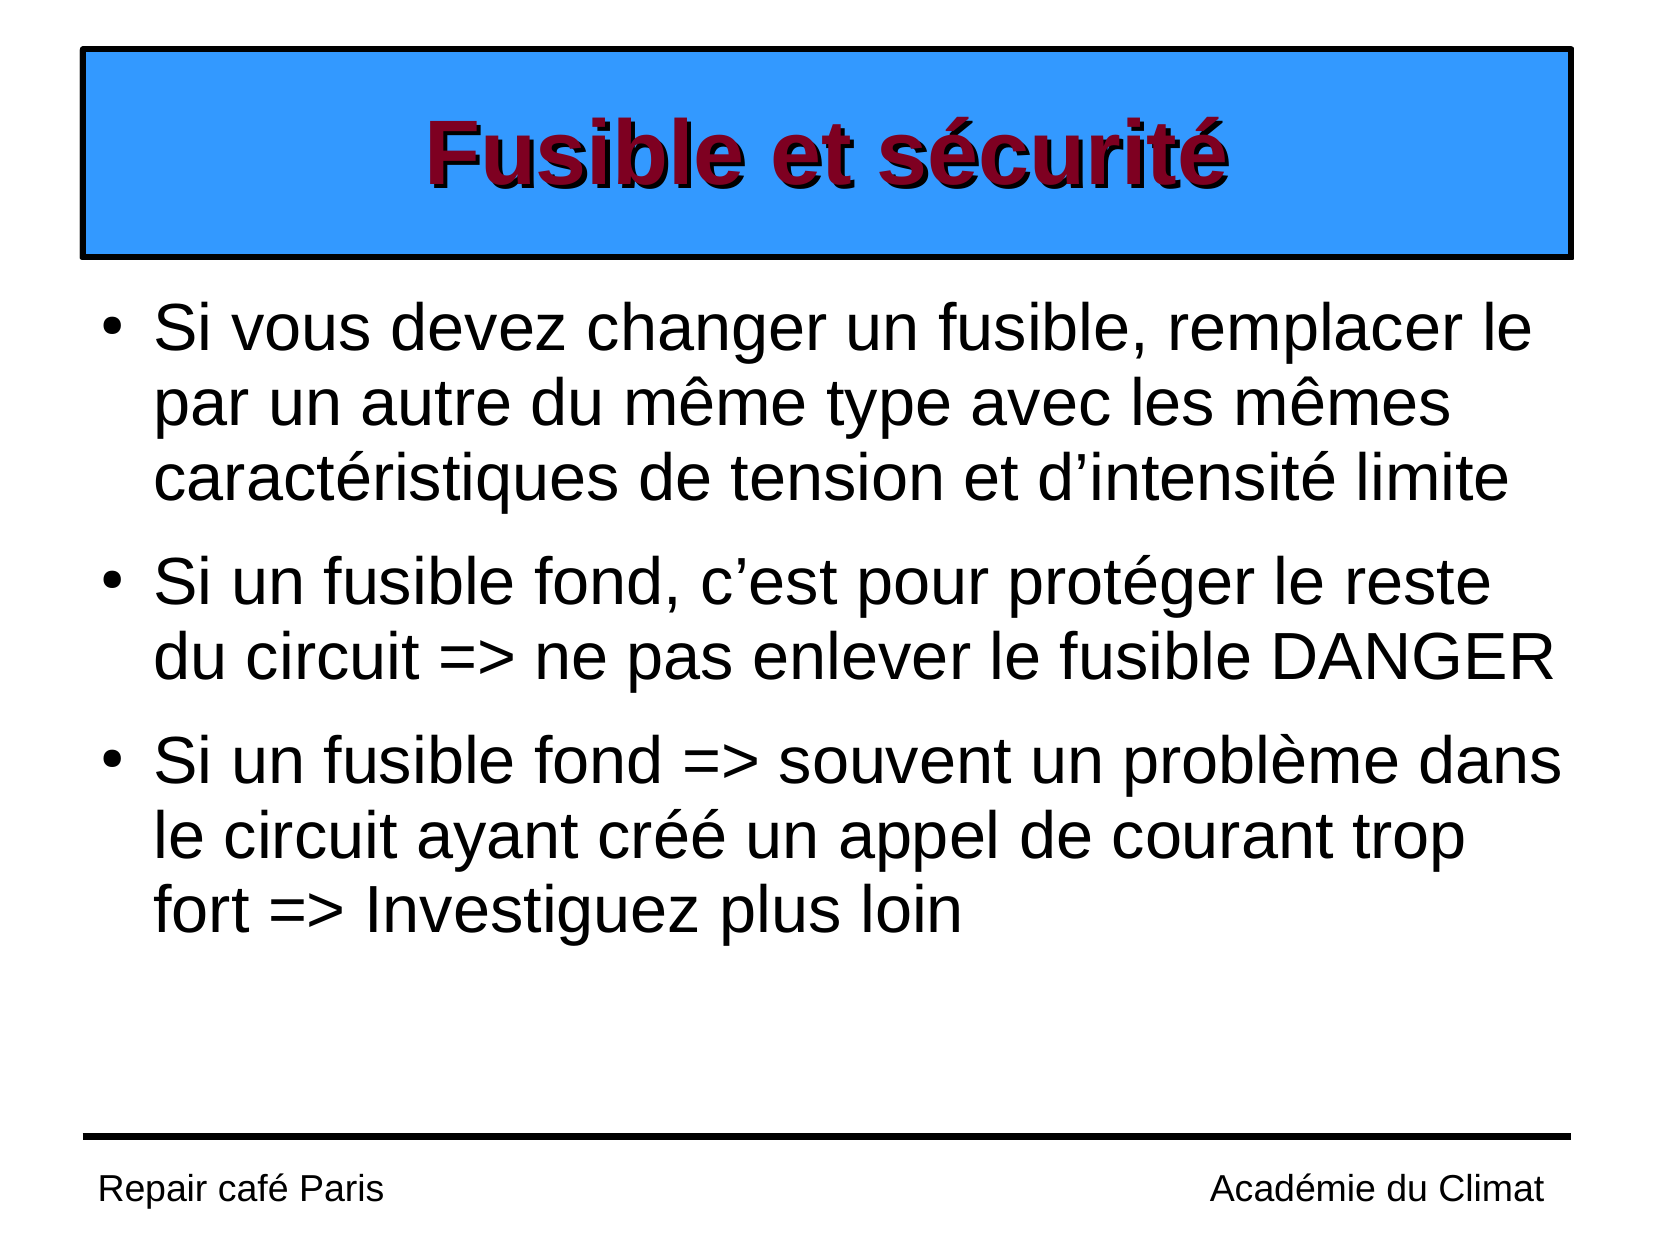

# Fusible et sécurité
Si vous devez changer un fusible, remplacer le par un autre du même type avec les mêmes caractéristiques de tension et d’intensité limite
Si un fusible fond, c’est pour protéger le reste du circuit => ne pas enlever le fusible DANGER
Si un fusible fond => souvent un problème dans le circuit ayant créé un appel de courant trop fort => Investiguez plus loin
Repair café Paris	Académie du Climat